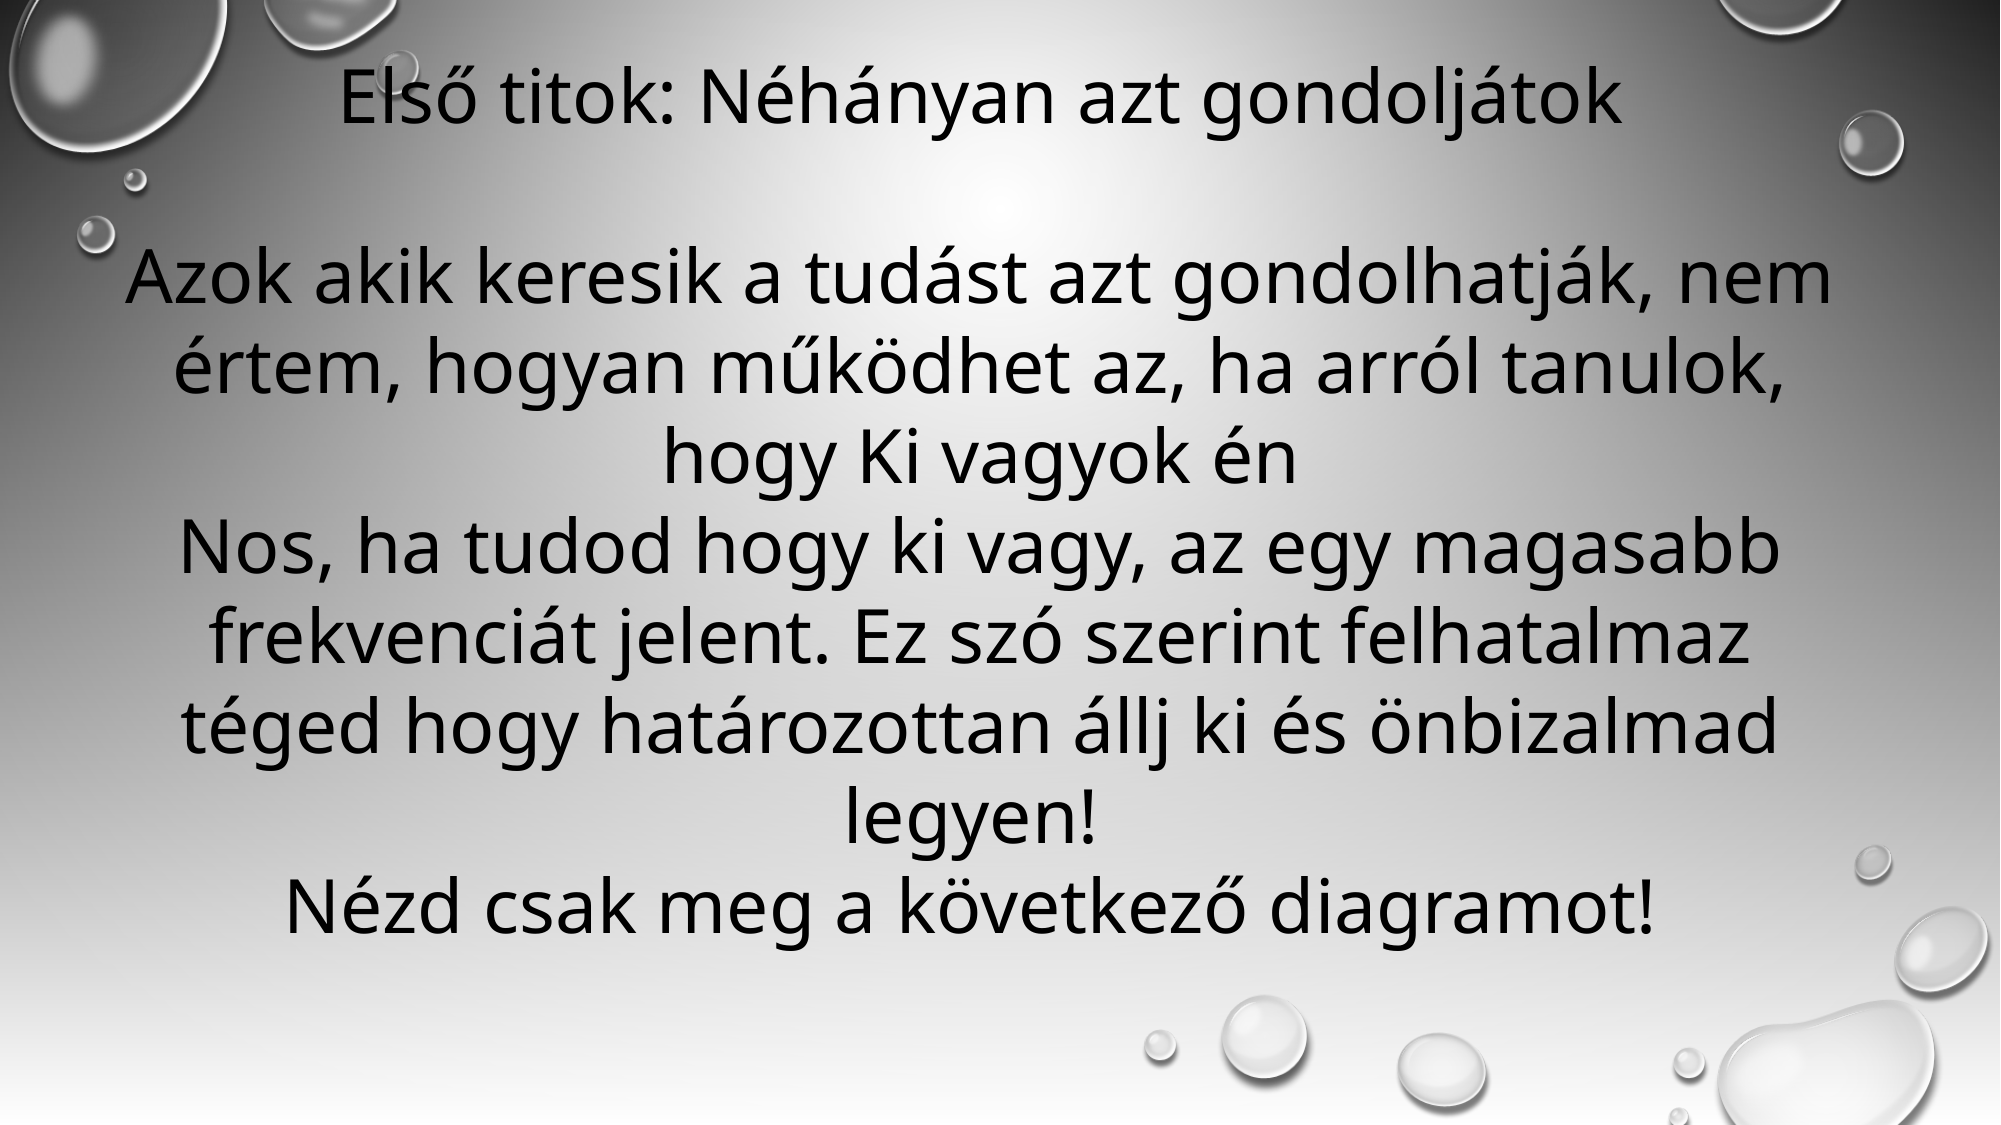

Első titok: Néhányan azt gondoljátok
Azok akik keresik a tudást azt gondolhatják, nem értem, hogyan működhet az, ha arról tanulok, hogy Ki vagyok én
Nos, ha tudod hogy ki vagy, az egy magasabb frekvenciát jelent. Ez szó szerint felhatalmaz téged hogy határozottan állj ki és önbizalmad legyen!
Nézd csak meg a következő diagramot!